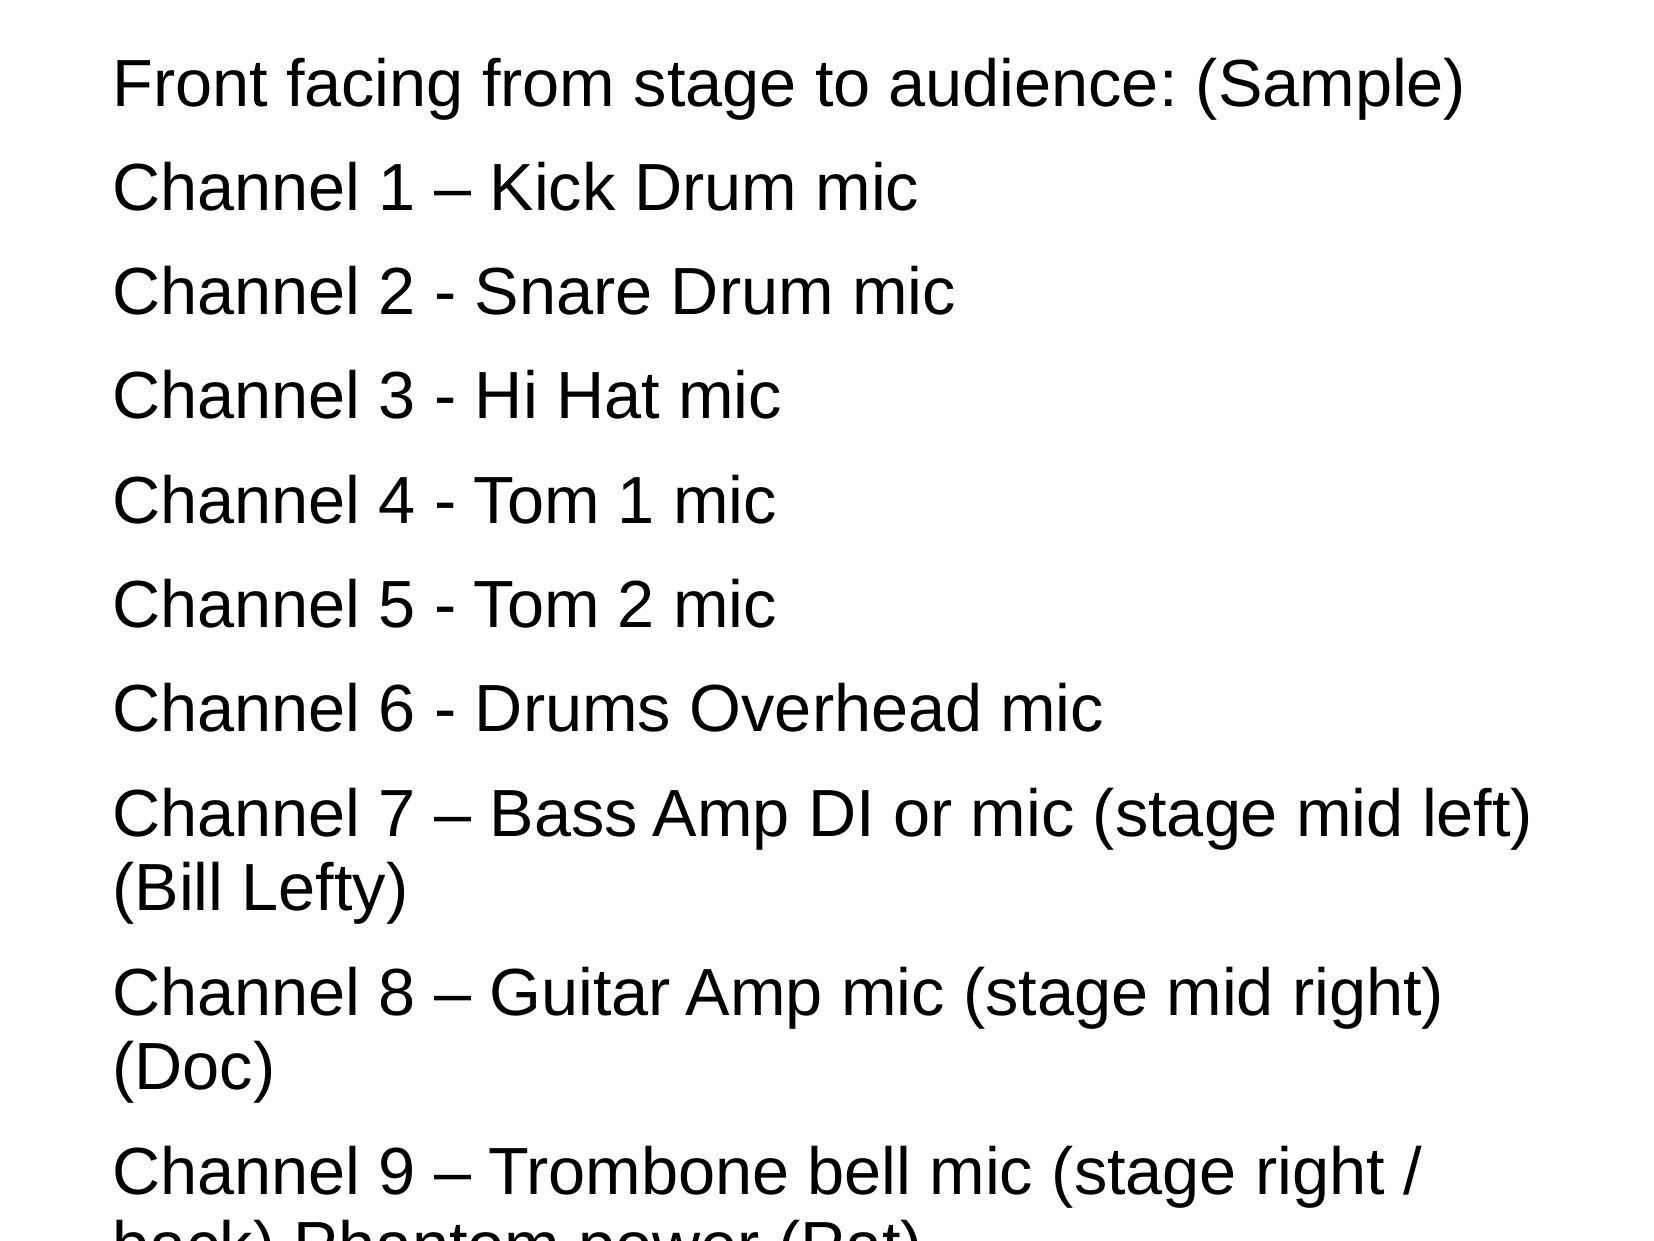

# Front facing from stage to audience: (Sample)
Channel 1 – Kick Drum mic
Channel 2 - Snare Drum mic
Channel 3 - Hi Hat mic
Channel 4 - Tom 1 mic
Channel 5 - Tom 2 mic
Channel 6 - Drums Overhead mic
Channel 7 – Bass Amp DI or mic (stage mid left) (Bill Lefty)
Channel 8 – Guitar Amp mic (stage mid right) (Doc)
Channel 9 – Trombone bell mic (stage right / back) Phantom power (Pat)
Channel 10 – Trumpet mic (stage right /front) (Doc)
Channel 11 – Keyboard DI 1 DI (stage left) (Ken)
Channel 12 – Keyboard DI 2 DI (stage right back/with Pat)
Channel 13 – (Lead) Vocal mic (center) (Bill/Lefty/Bass) + Backg
Channel 14 – Vocal mic (stage left) CH11 (Ken) - Some Lead /Backg
Channel 15 – Vocal mic (stage right front) (Doc) - Some Lead /Backg
Channel 16 – Vocal mic (stage right back with (Pat)) /Backgrounds
Channel 17 - Vocal mic (Stage mid right) with Kevin /Backgrounds
Channel 18 - Guitar Amp mic (stage mid right) Kevin